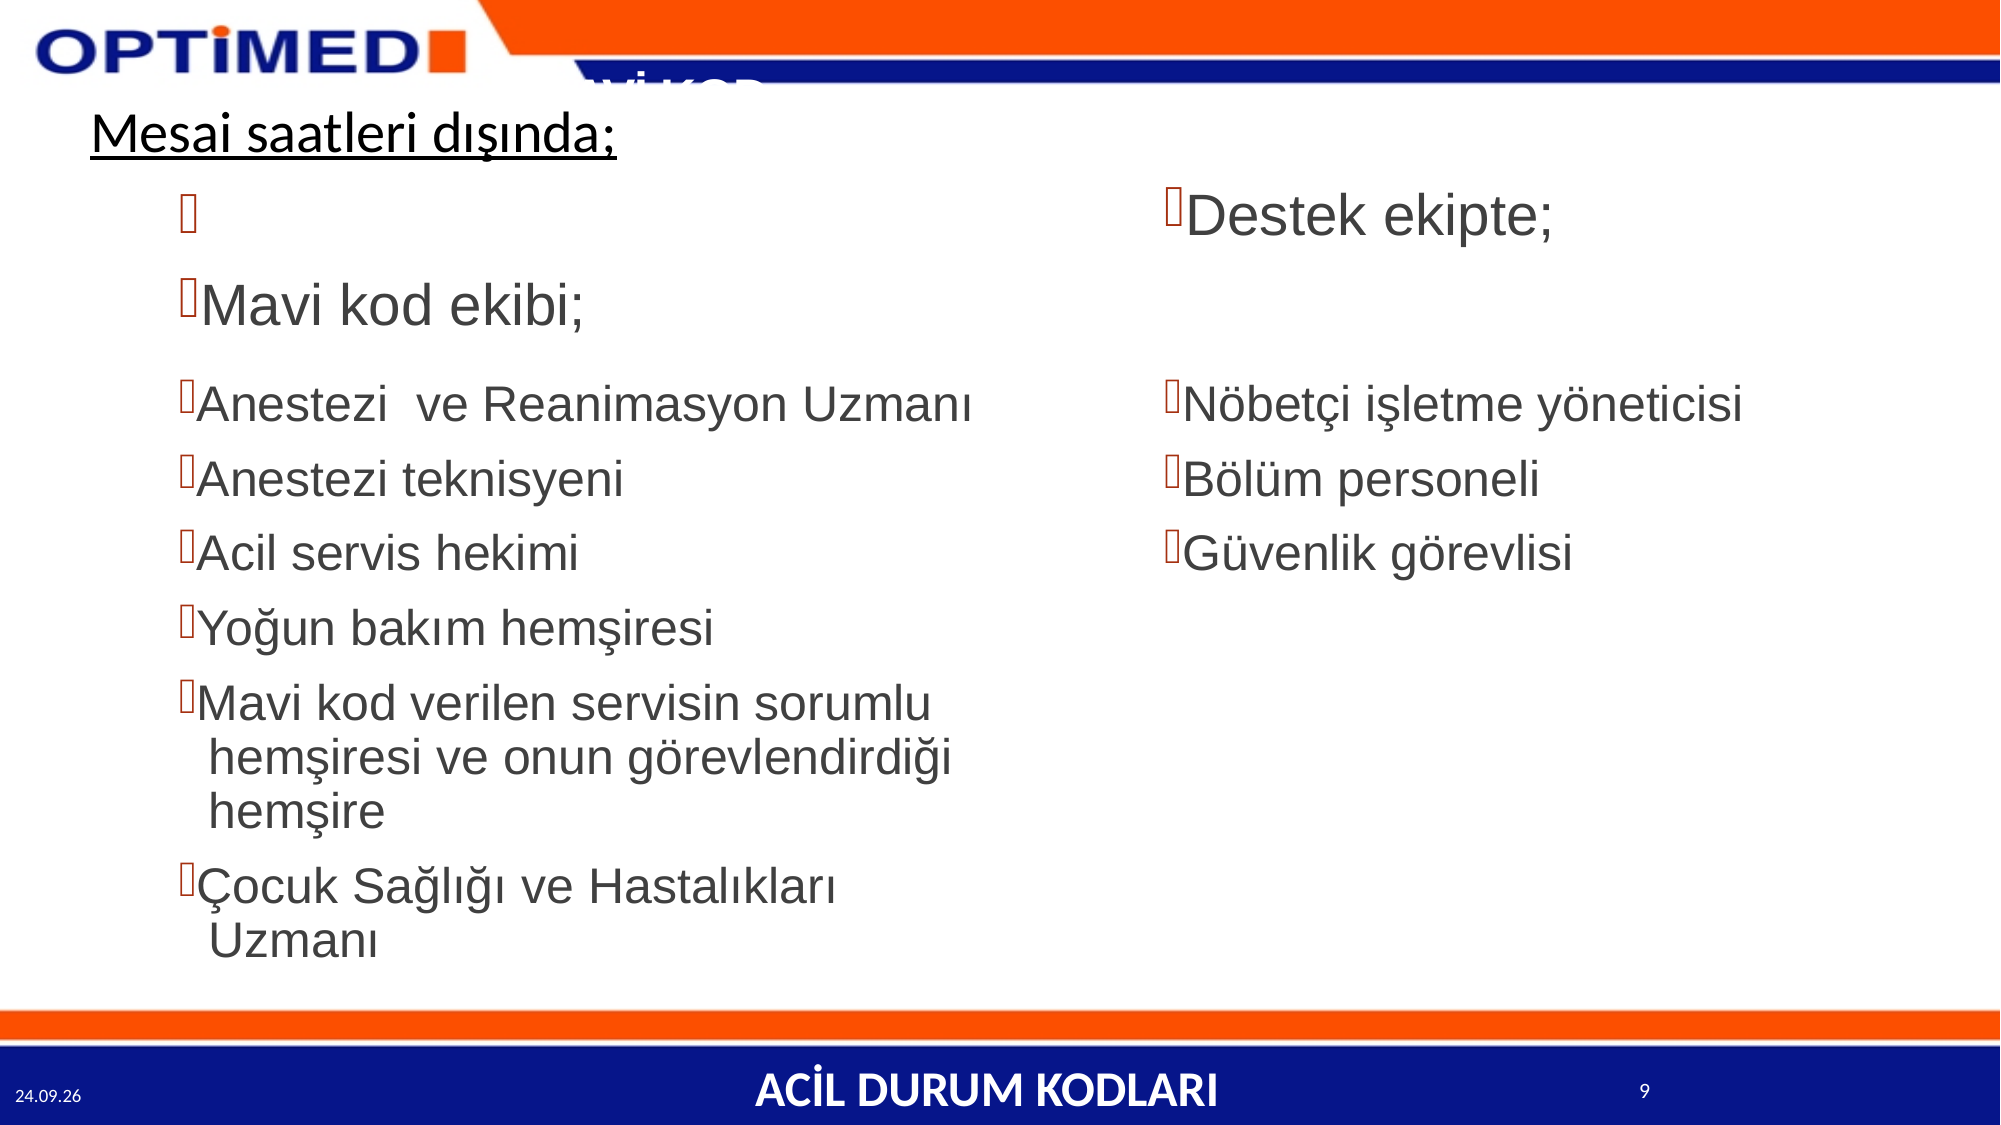

# MAVİ KOD
Mesai saatleri dışında;
Mavi kod ekibi;
Destek ekipte;
Anestezi ve Reanimasyon Uzmanı
Anestezi teknisyeni
Acil servis hekimi
Yoğun bakım hemşiresi
Mavi kod verilen servisin sorumlu hemşiresi ve onun görevlendirdiği hemşire
Çocuk Sağlığı ve Hastalıkları Uzmanı
Nöbetçi işletme yöneticisi
Bölüm personeli
Güvenlik görevlisi
ACİL DURUM KODLARI